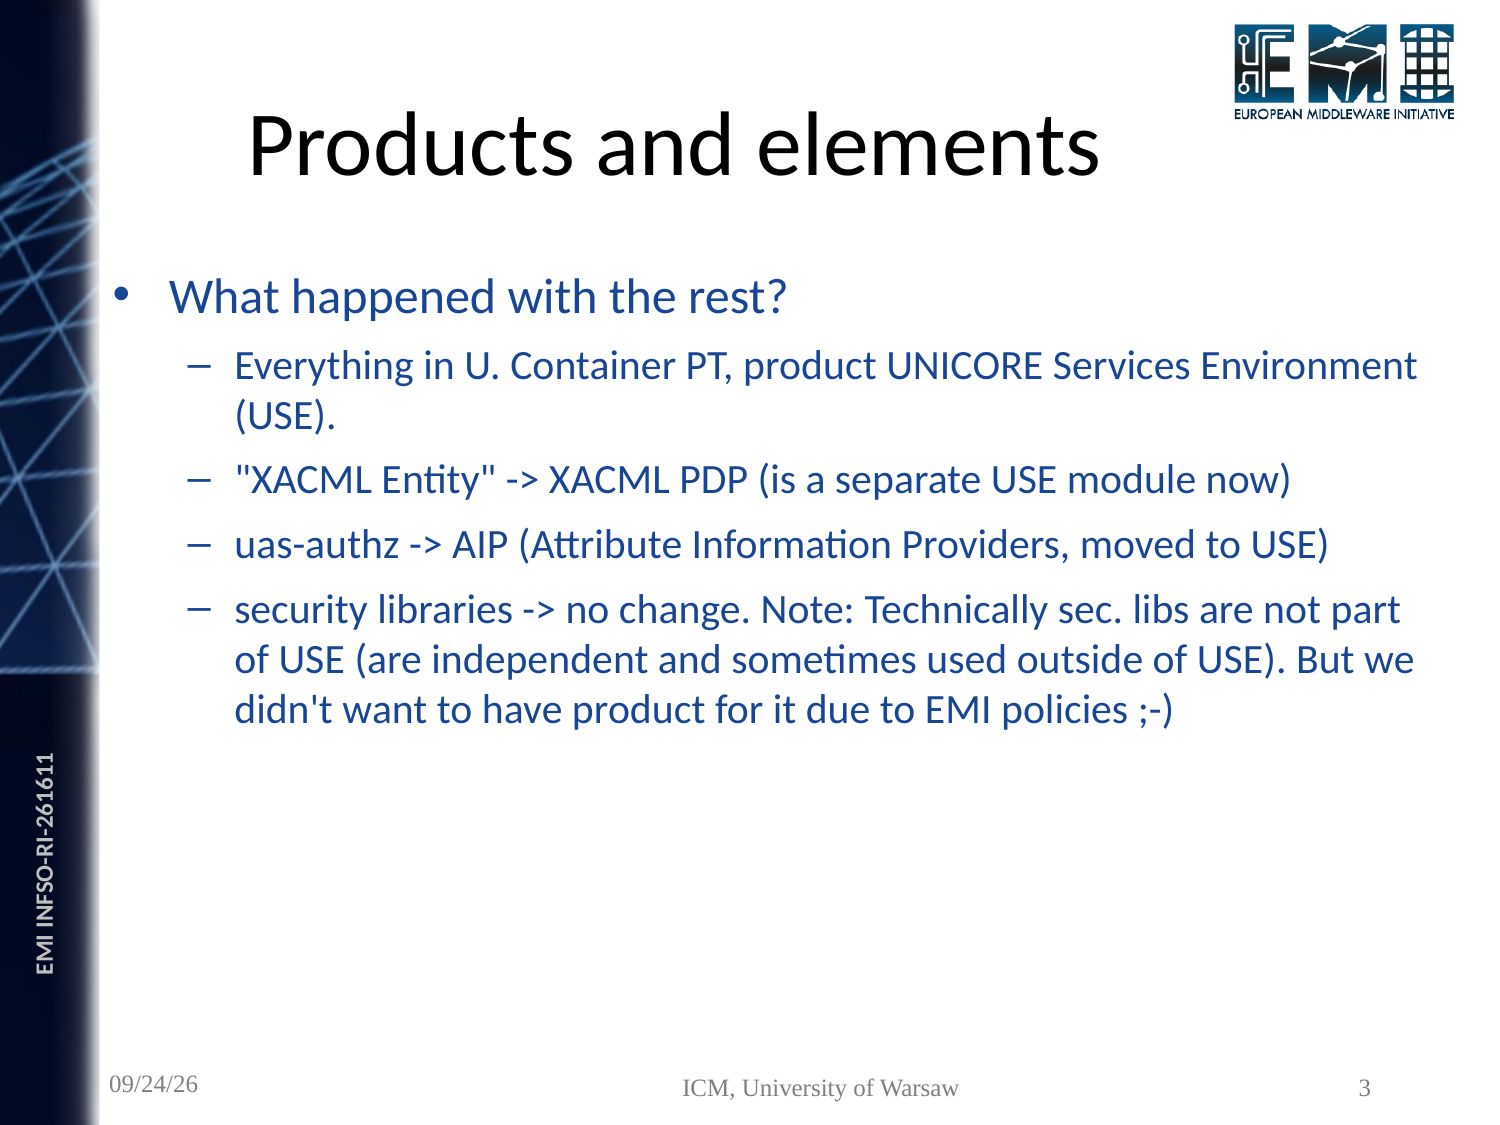

# Products and elements
What happened with the rest?
Everything in U. Container PT, product UNICORE Services Environment (USE).
"XACML Entity" -> XACML PDP (is a separate USE module now)
uas-authz -> AIP (Attribute Information Providers, moved to USE)
security libraries -> no change. Note: Technically sec. libs are not part of USE (are independent and sometimes used outside of USE). But we didn't want to have product for it due to EMI policies ;-)
3